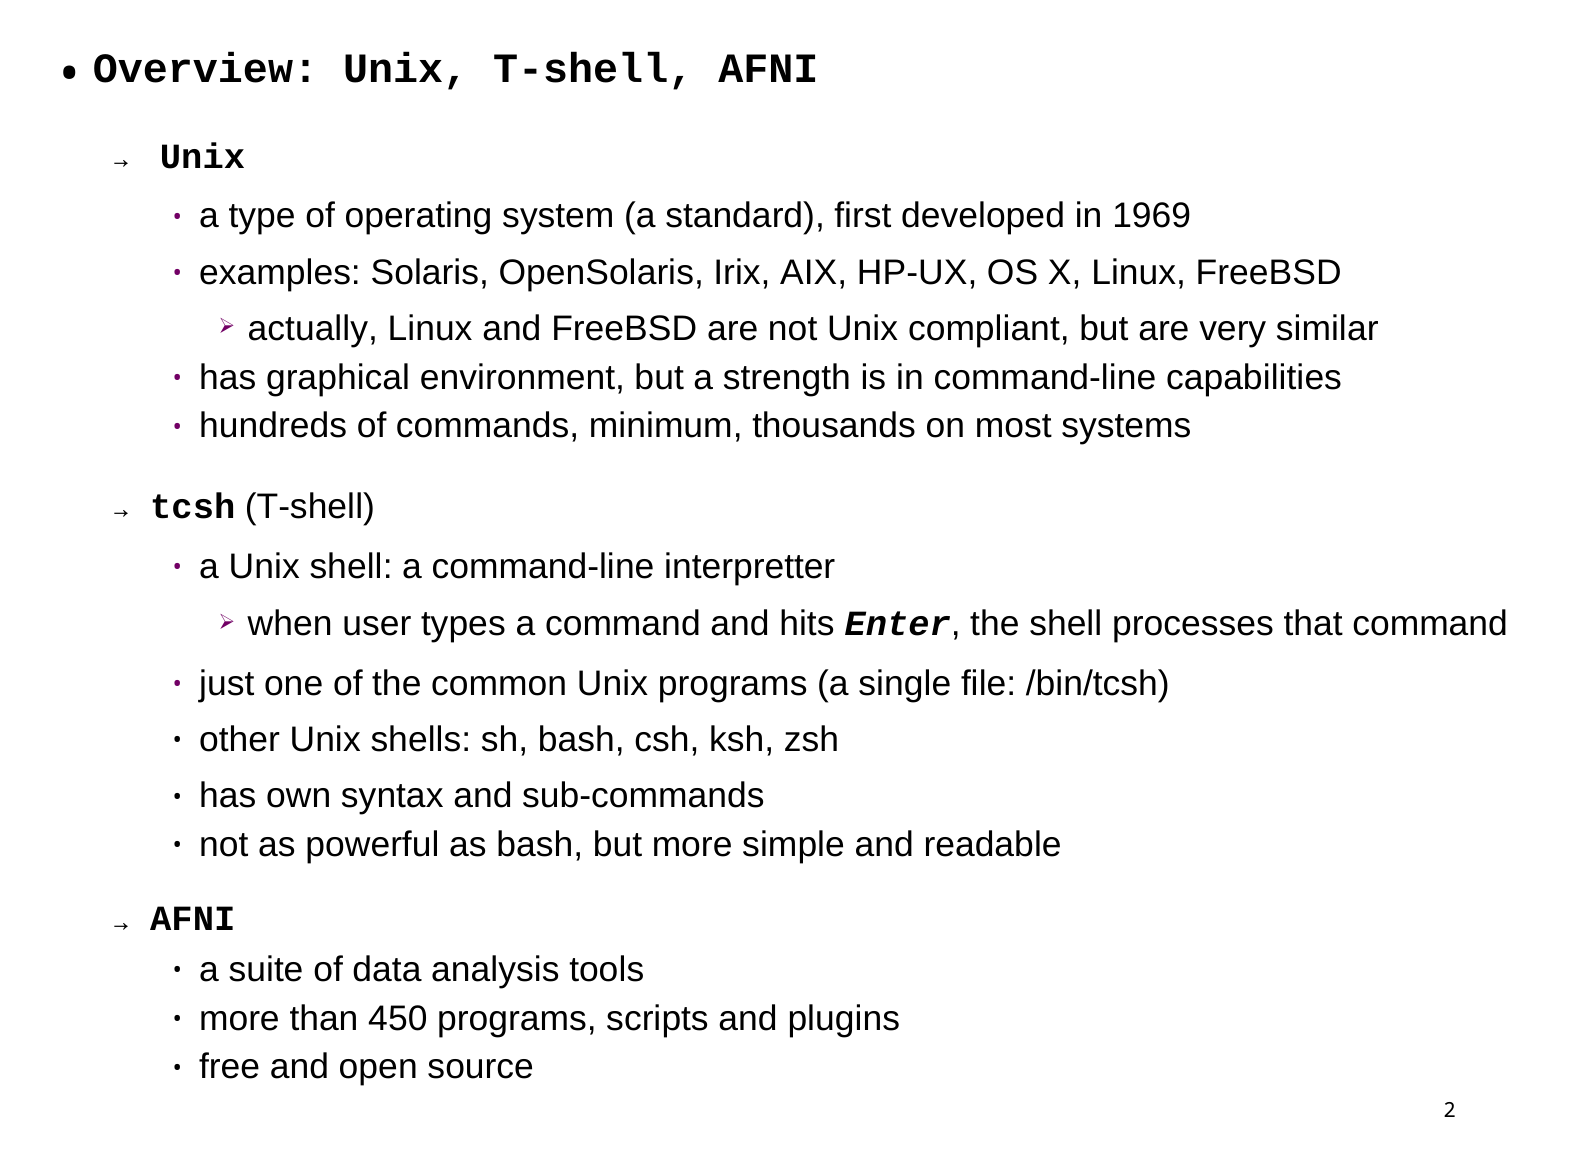

# Overview: Unix, T-shell, AFNI
 Unix
a type of operating system (a standard), first developed in 1969
examples: Solaris, OpenSolaris, Irix, AIX, HP-UX, OS X, Linux, FreeBSD
actually, Linux and FreeBSD are not Unix compliant, but are very similar
has graphical environment, but a strength is in command-line capabilities
hundreds of commands, minimum, thousands on most systems
tcsh (T-shell)
a Unix shell: a command-line interpretter
when user types a command and hits Enter, the shell processes that command
just one of the common Unix programs (a single file: /bin/tcsh)
other Unix shells: sh, bash, csh, ksh, zsh
has own syntax and sub-commands
not as powerful as bash, but more simple and readable
AFNI
a suite of data analysis tools
more than 450 programs, scripts and plugins
free and open source